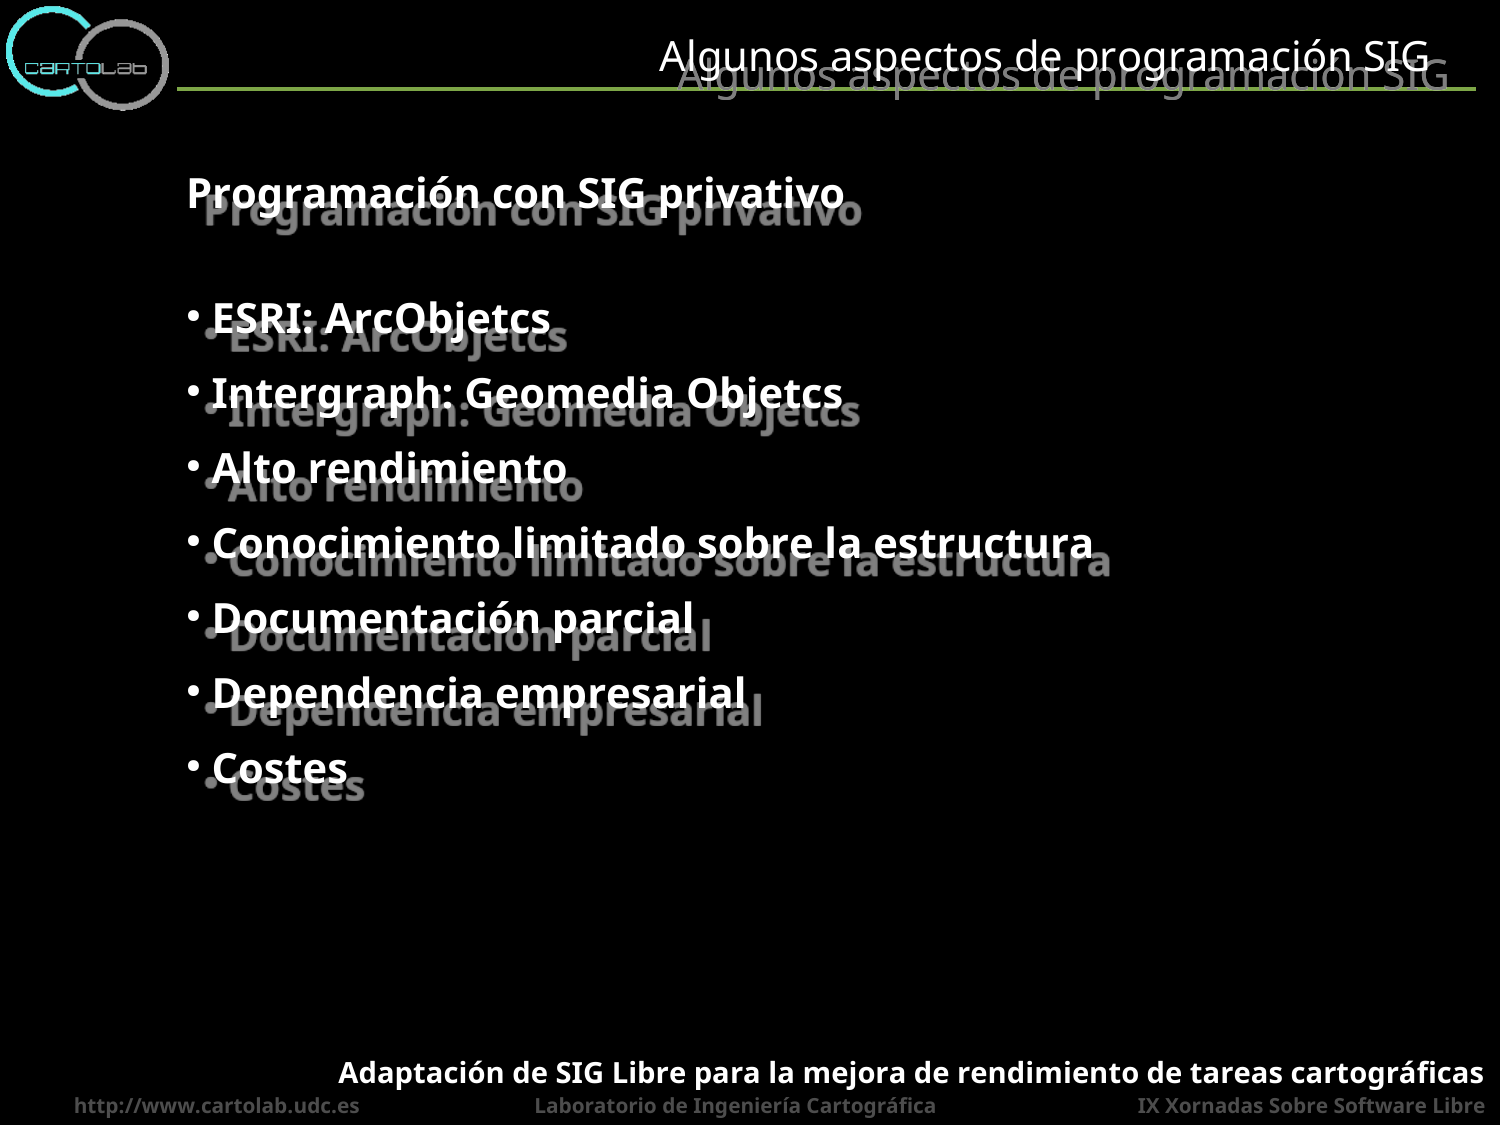

Algunos aspectos de programación SIG
Programación con SIG privativo
 ESRI: ArcObjetcs
 Intergraph: Geomedia Objetcs
 Alto rendimiento
 Conocimiento limitado sobre la estructura
 Documentación parcial
 Dependencia empresarial
 Costes